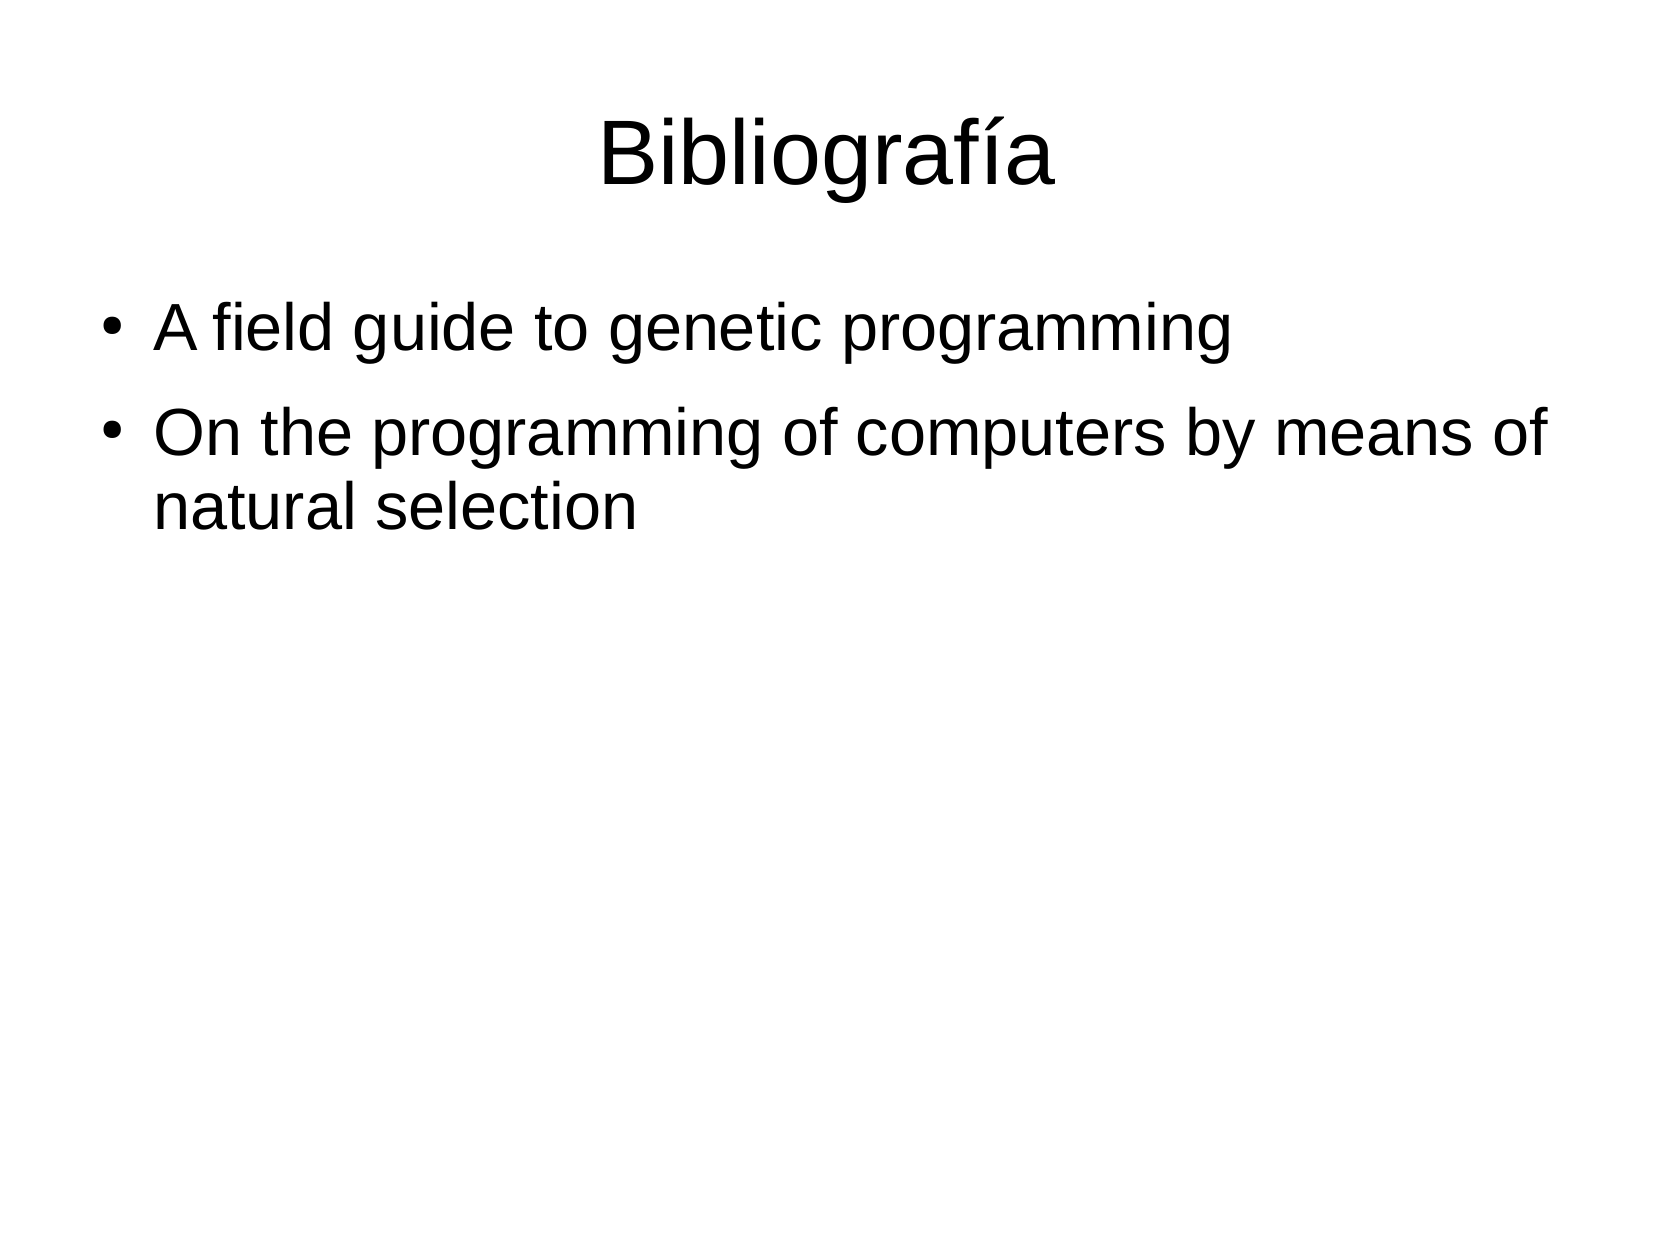

# Bibliografía
A field guide to genetic programming
On the programming of computers by means of natural selection